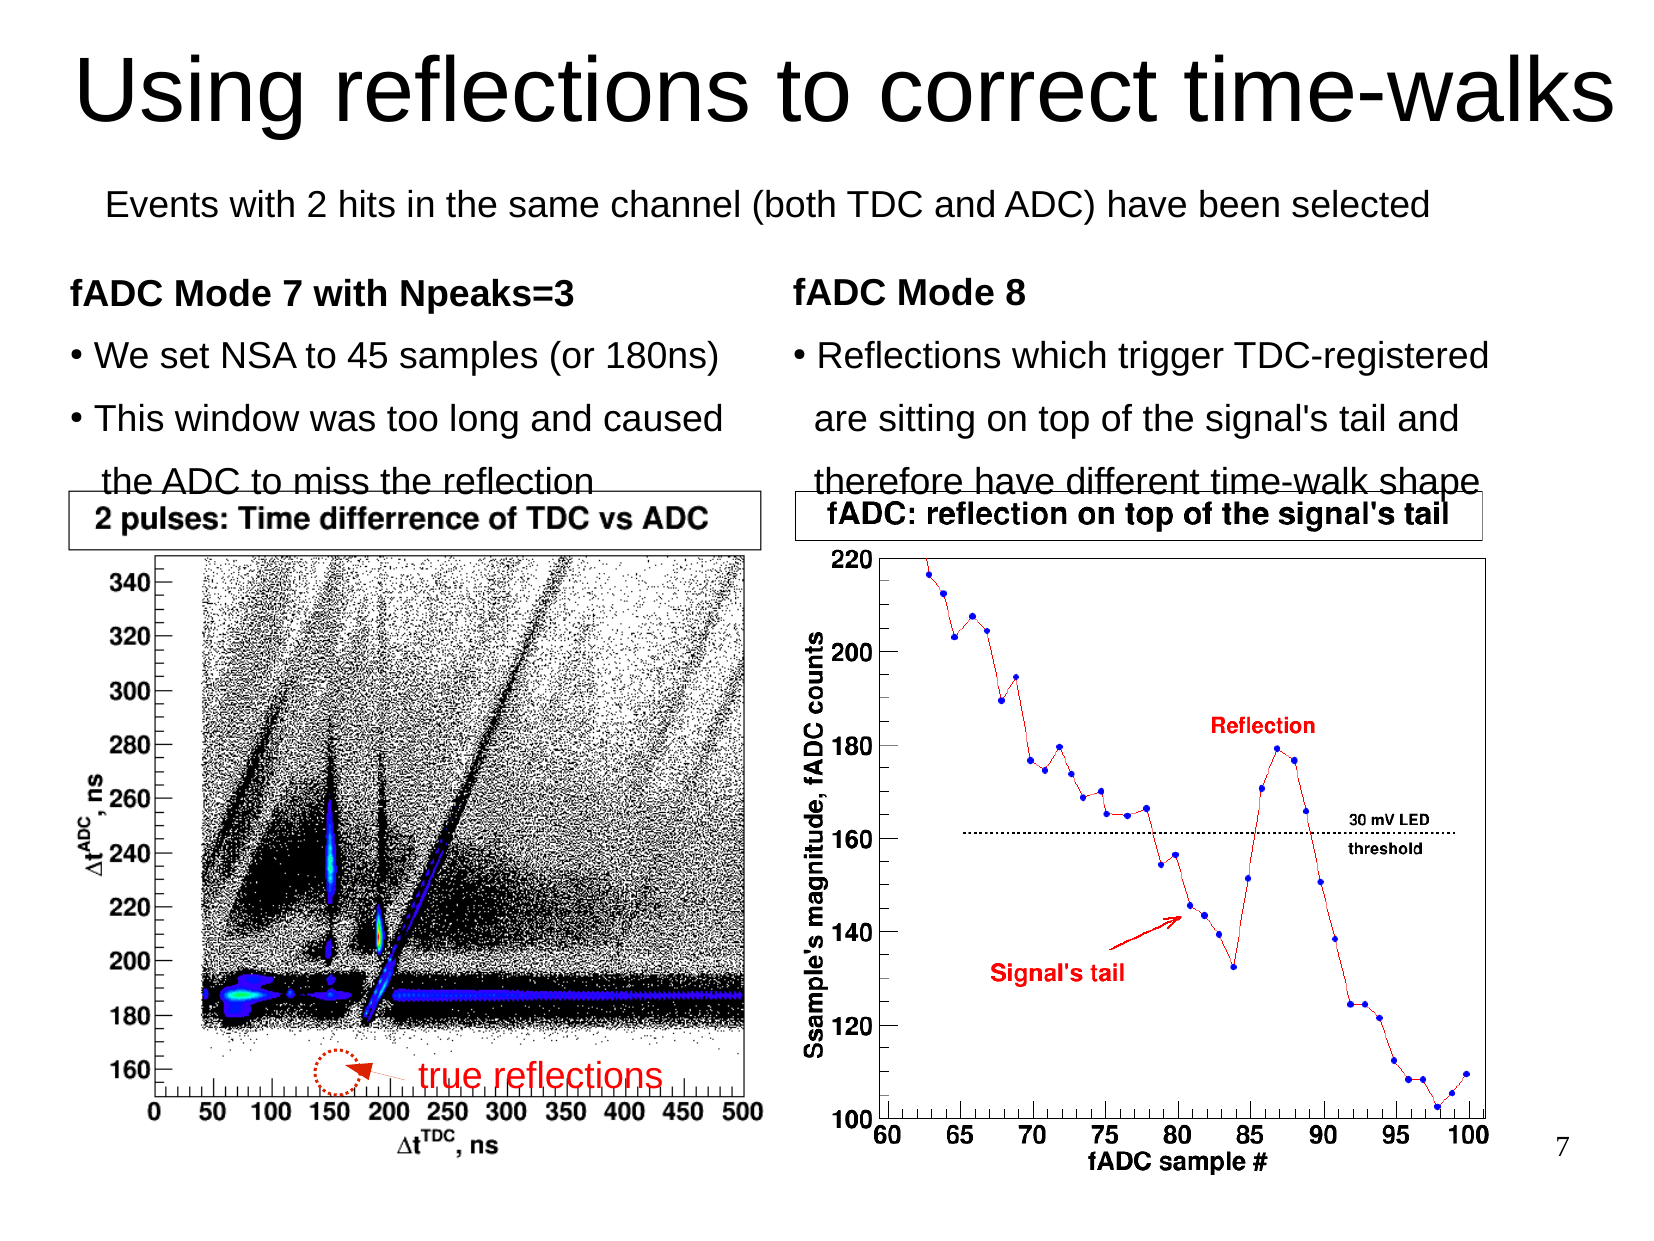

Using reflections to correct time-walks
Events with 2 hits in the same channel (both TDC and ADC) have been selected
fADC Mode 8
 Reflections which trigger TDC-registered
 are sitting on top of the signal's tail and
 therefore have different time-walk shape
fADC Mode 7 with Npeaks=3
 We set NSA to 45 samples (or 180ns)
 This window was too long and caused
 the ADC to miss the reflection
true reflections
7